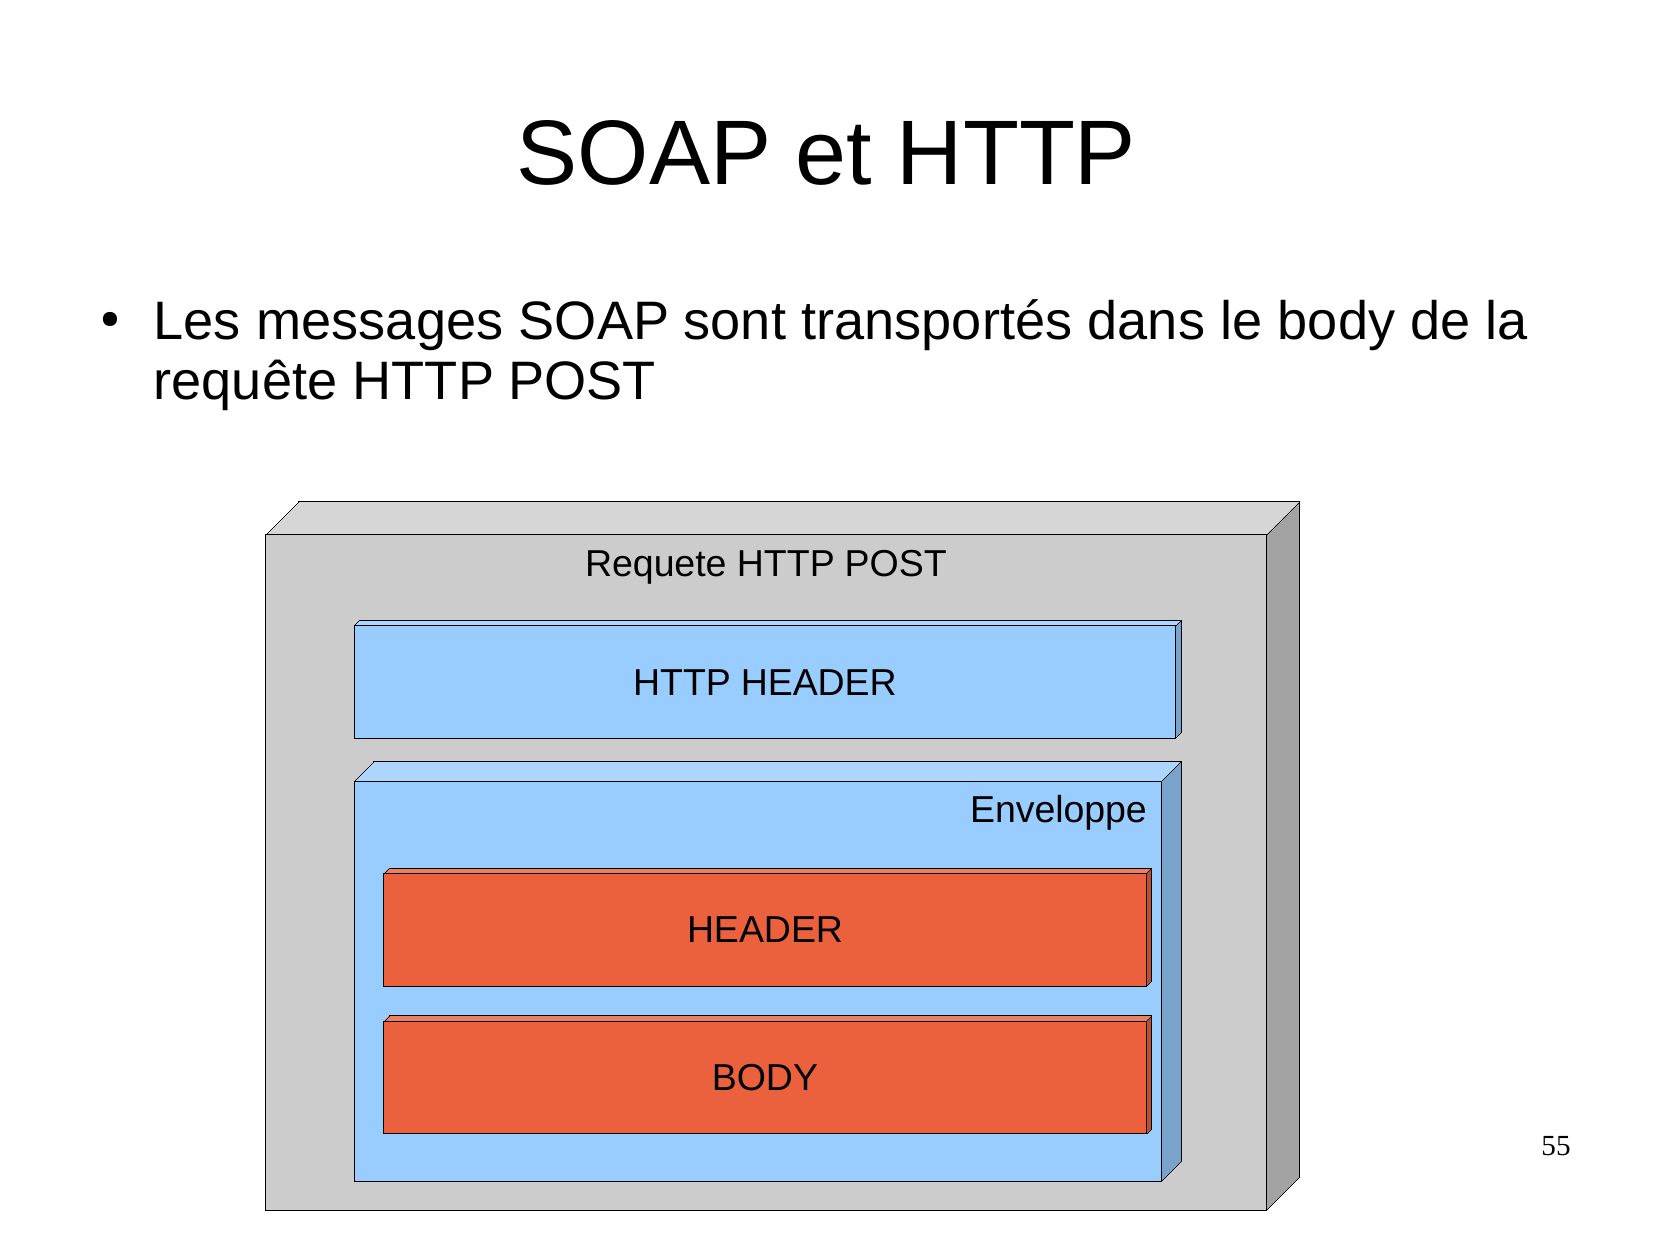

# SOAP et HTTP
Les messages SOAP sont transportés dans le body de la requête HTTP POST
Requete HTTP POST
HTTP HEADER
Enveloppe
HEADER
BODY
55